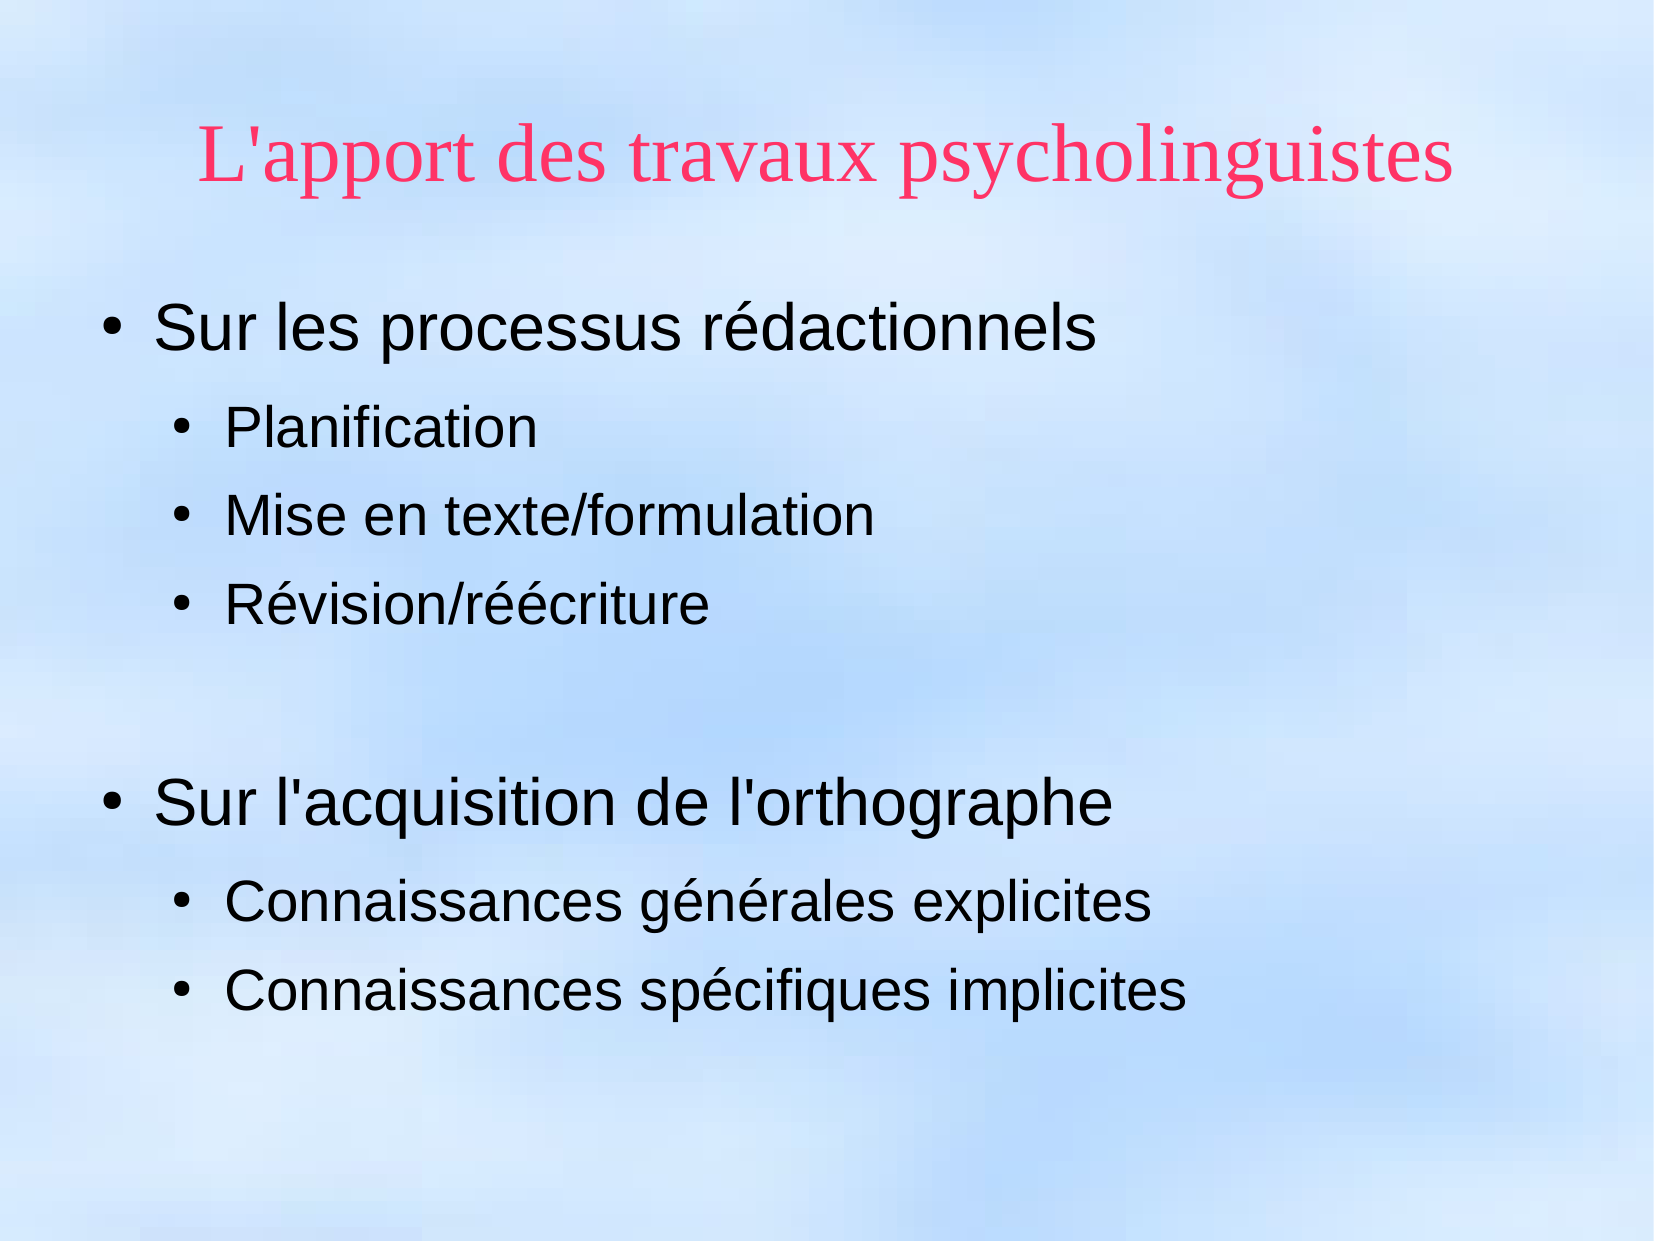

# L'apport des travaux psycholinguistes
Sur les processus rédactionnels
Planification
Mise en texte/formulation
Révision/réécriture
Sur l'acquisition de l'orthographe
Connaissances générales explicites
Connaissances spécifiques implicites